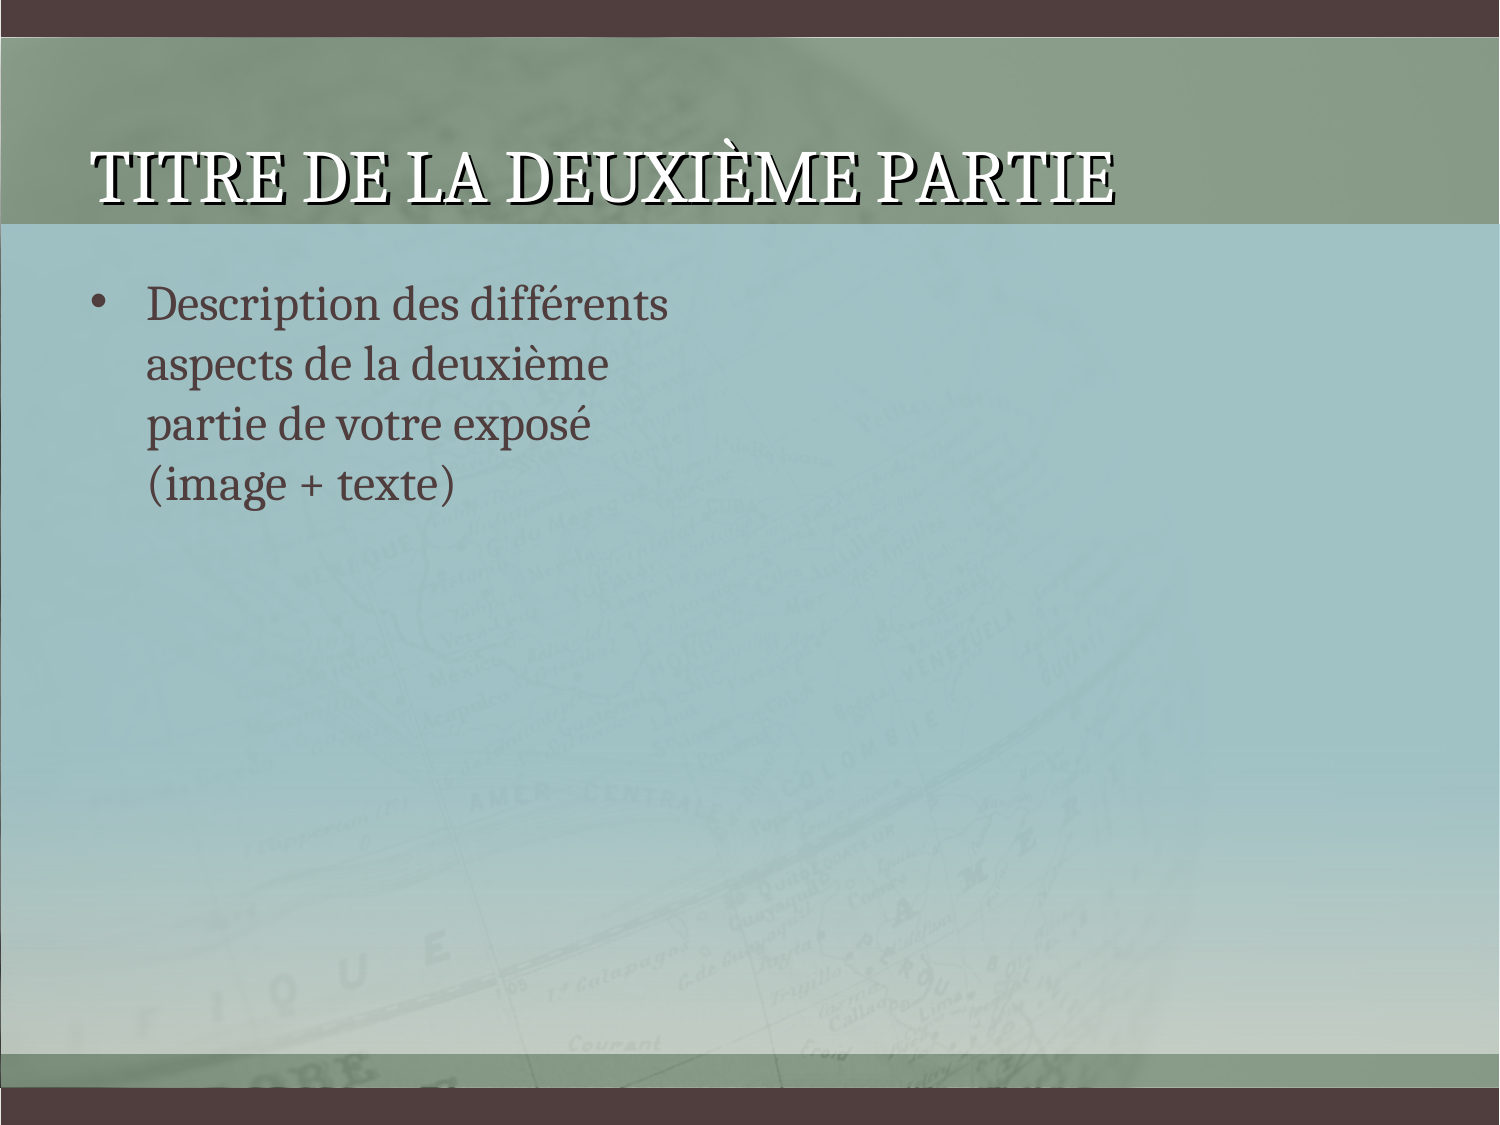

# TITRE DE LA DEUXIÈME PARTIE
Description des différents aspects de la deuxième partie de votre exposé (image + texte)